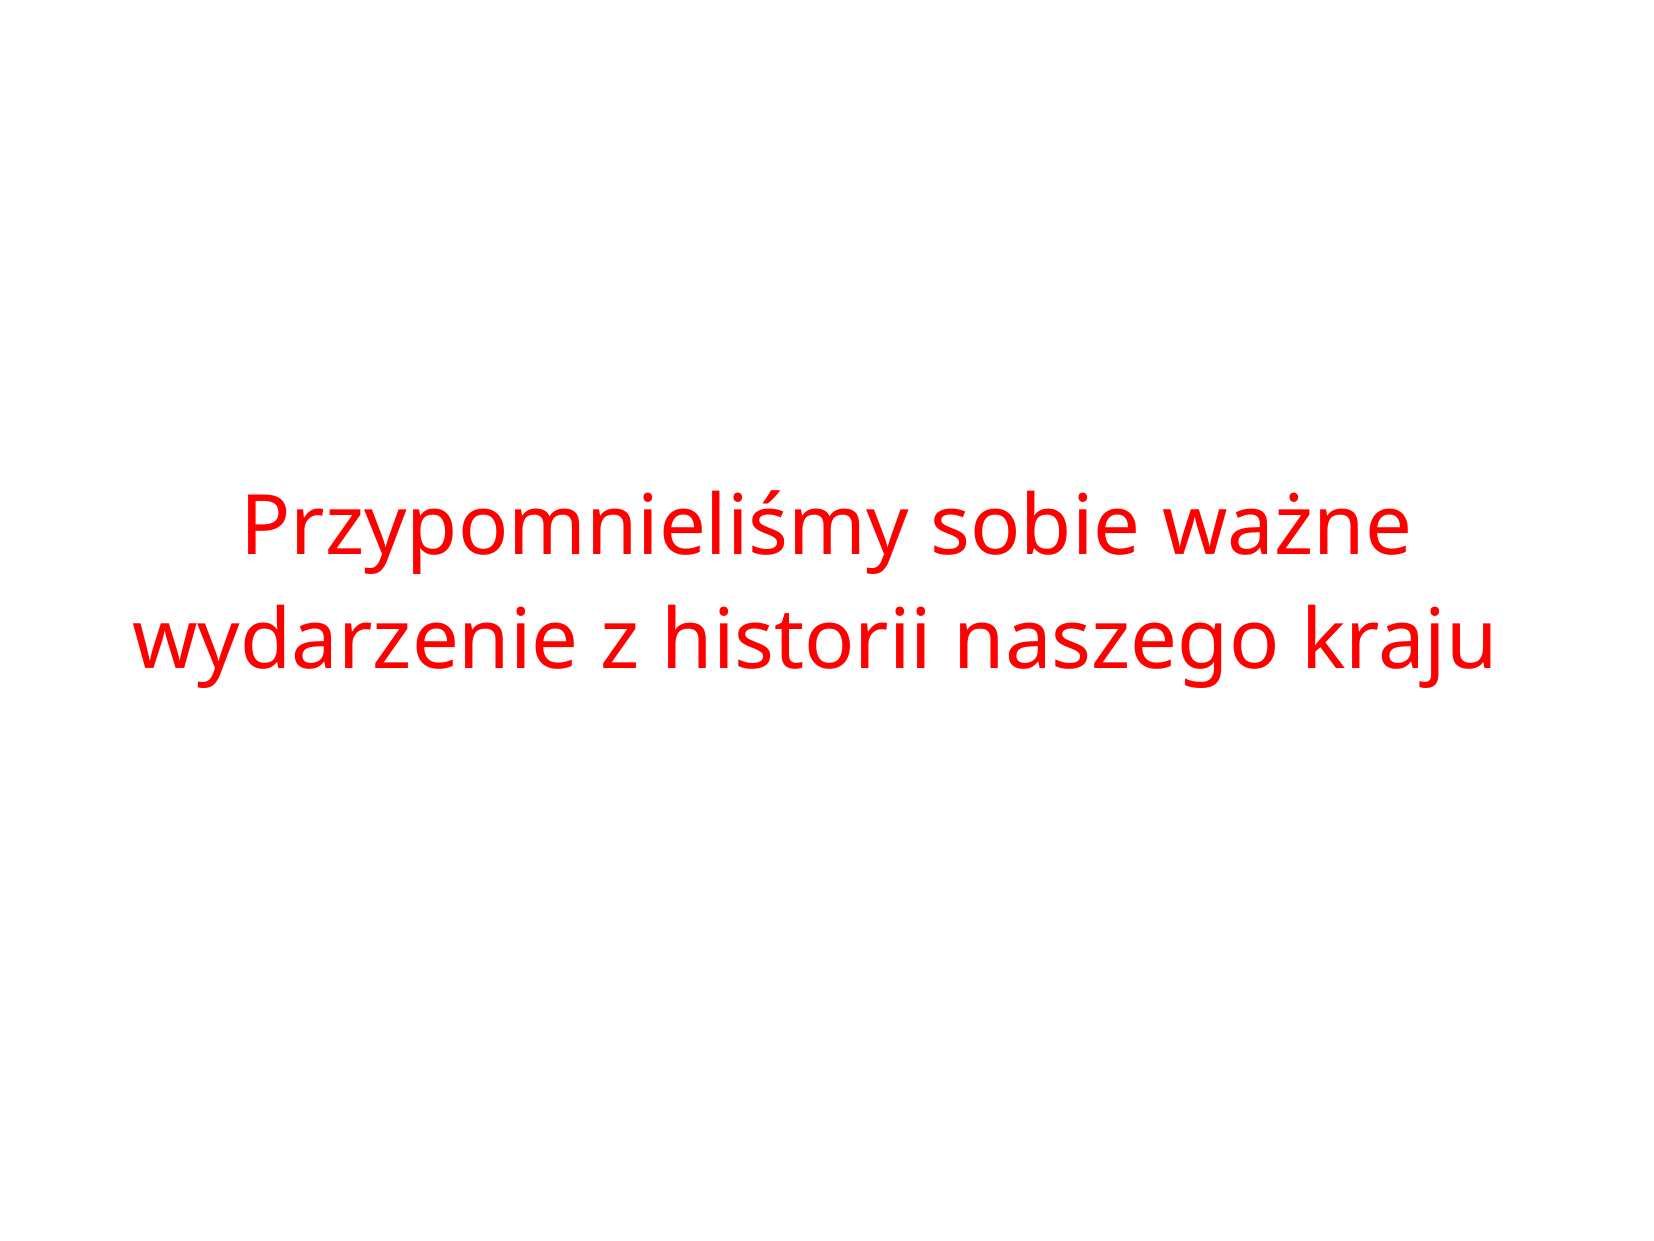

# Przypomnieliśmy sobie ważne wydarzenie z historii naszego kraju